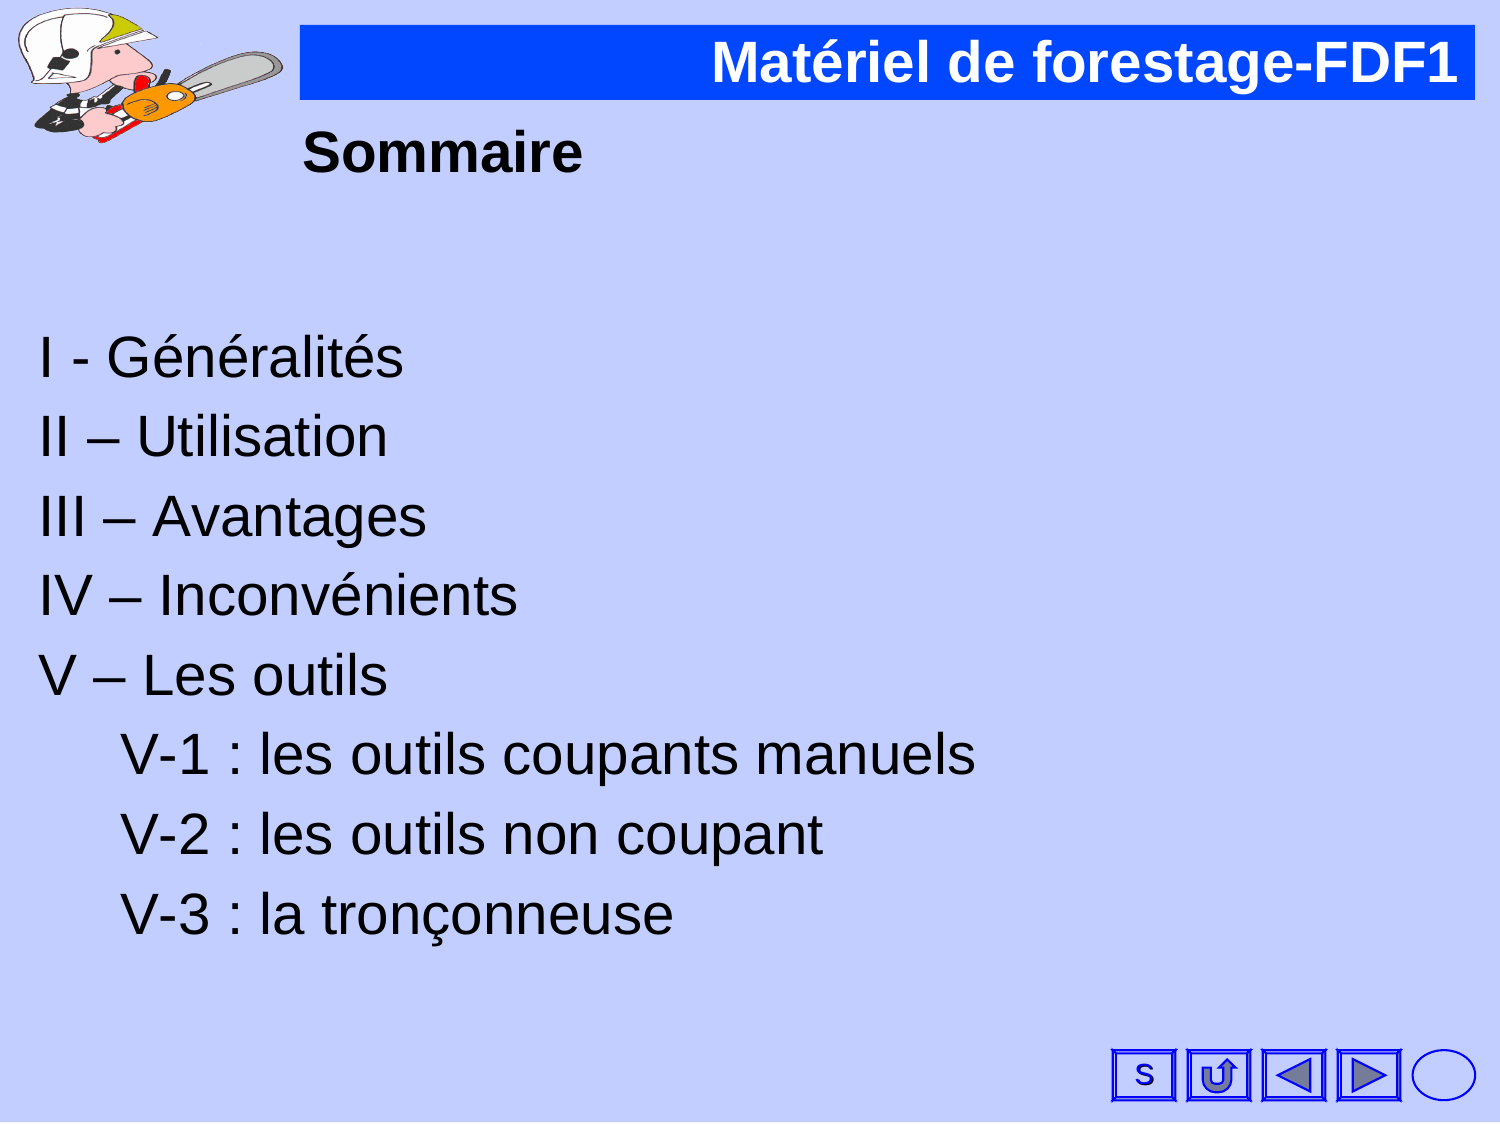

Matériel de forestage-FDF1
Sommaire
# I - Généralités
II – Utilisation
III – Avantages
IV – Inconvénients
V – Les outils
 V-1 : les outils coupants manuels
 V-2 : les outils non coupant
 V-3 : la tronçonneuse
S